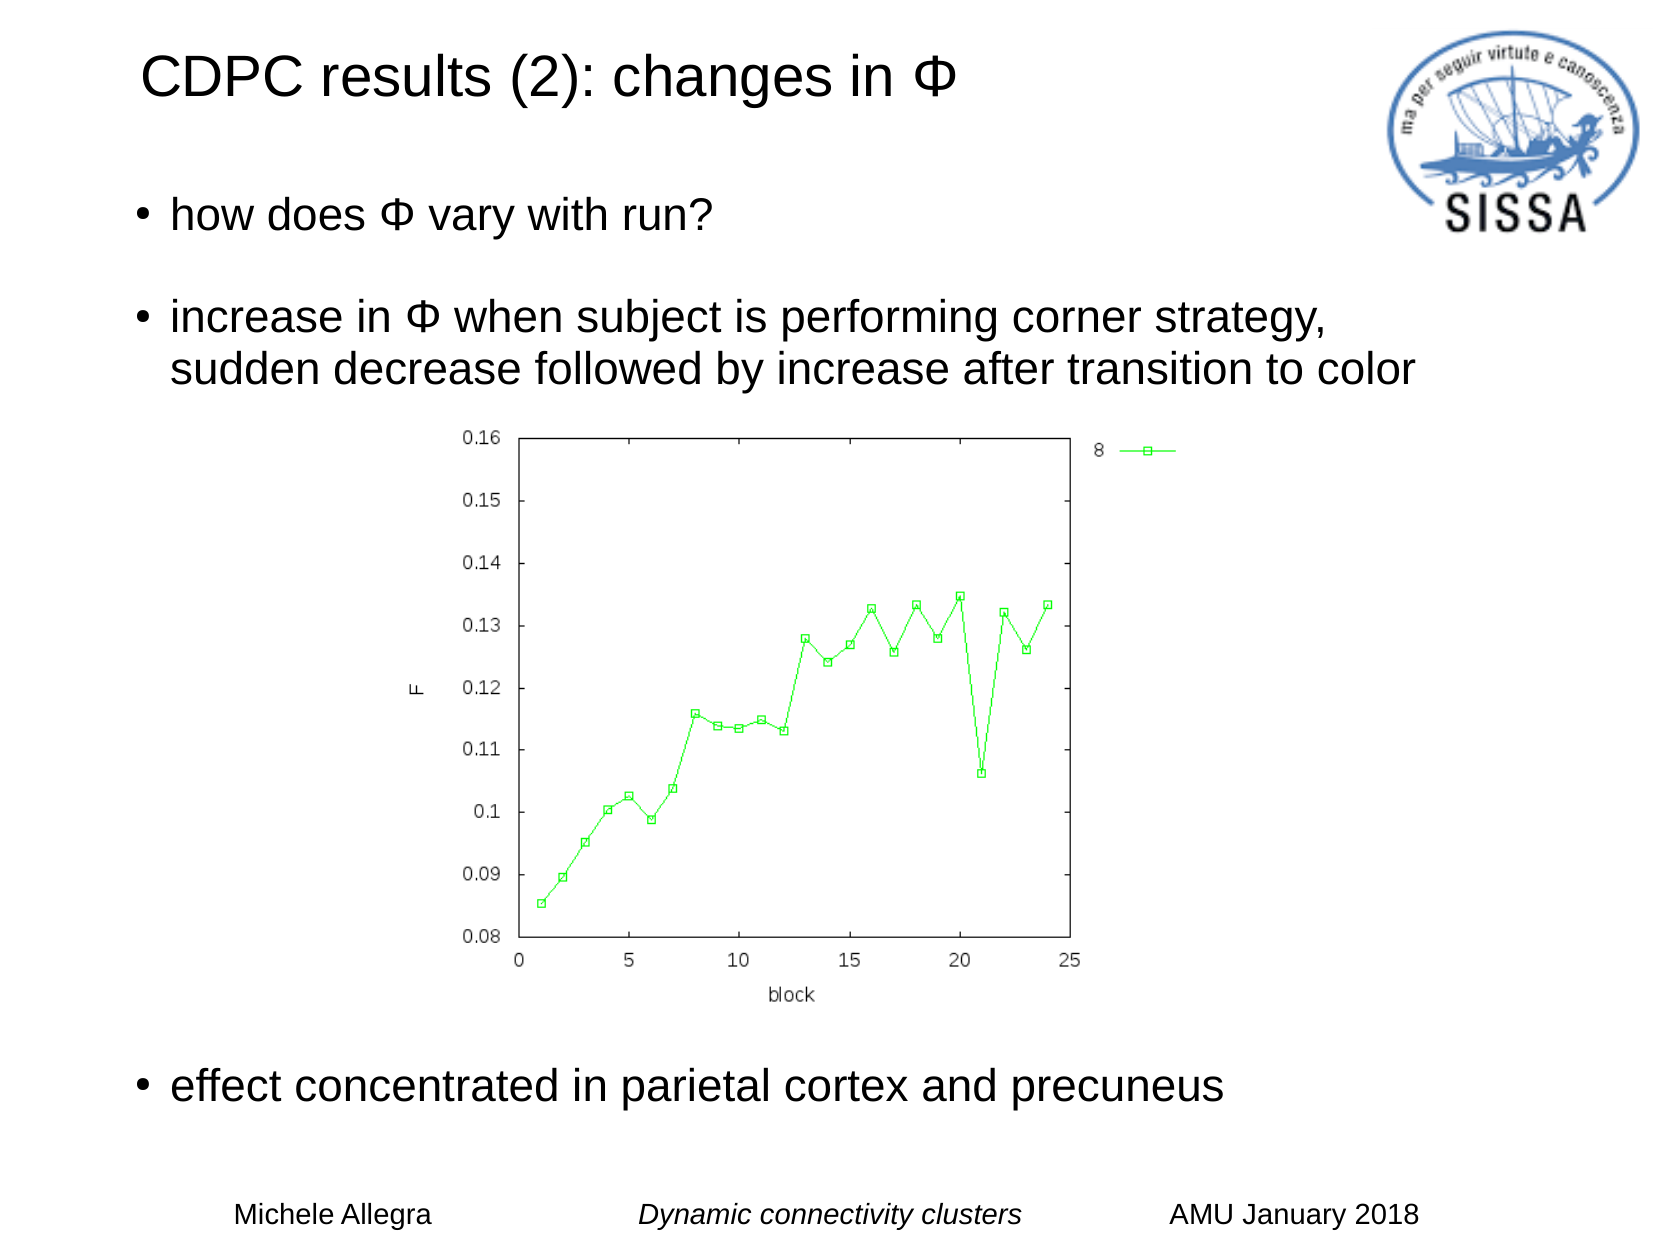

how does Φ vary with run?
increase in Φ when subject is performing corner strategy, sudden decrease followed by increase after transition to color
effect concentrated in parietal cortex and precuneus
CDPC results (2): changes in Φ
# Michele Allegra Dynamic connectivity clusters AMU January 2018